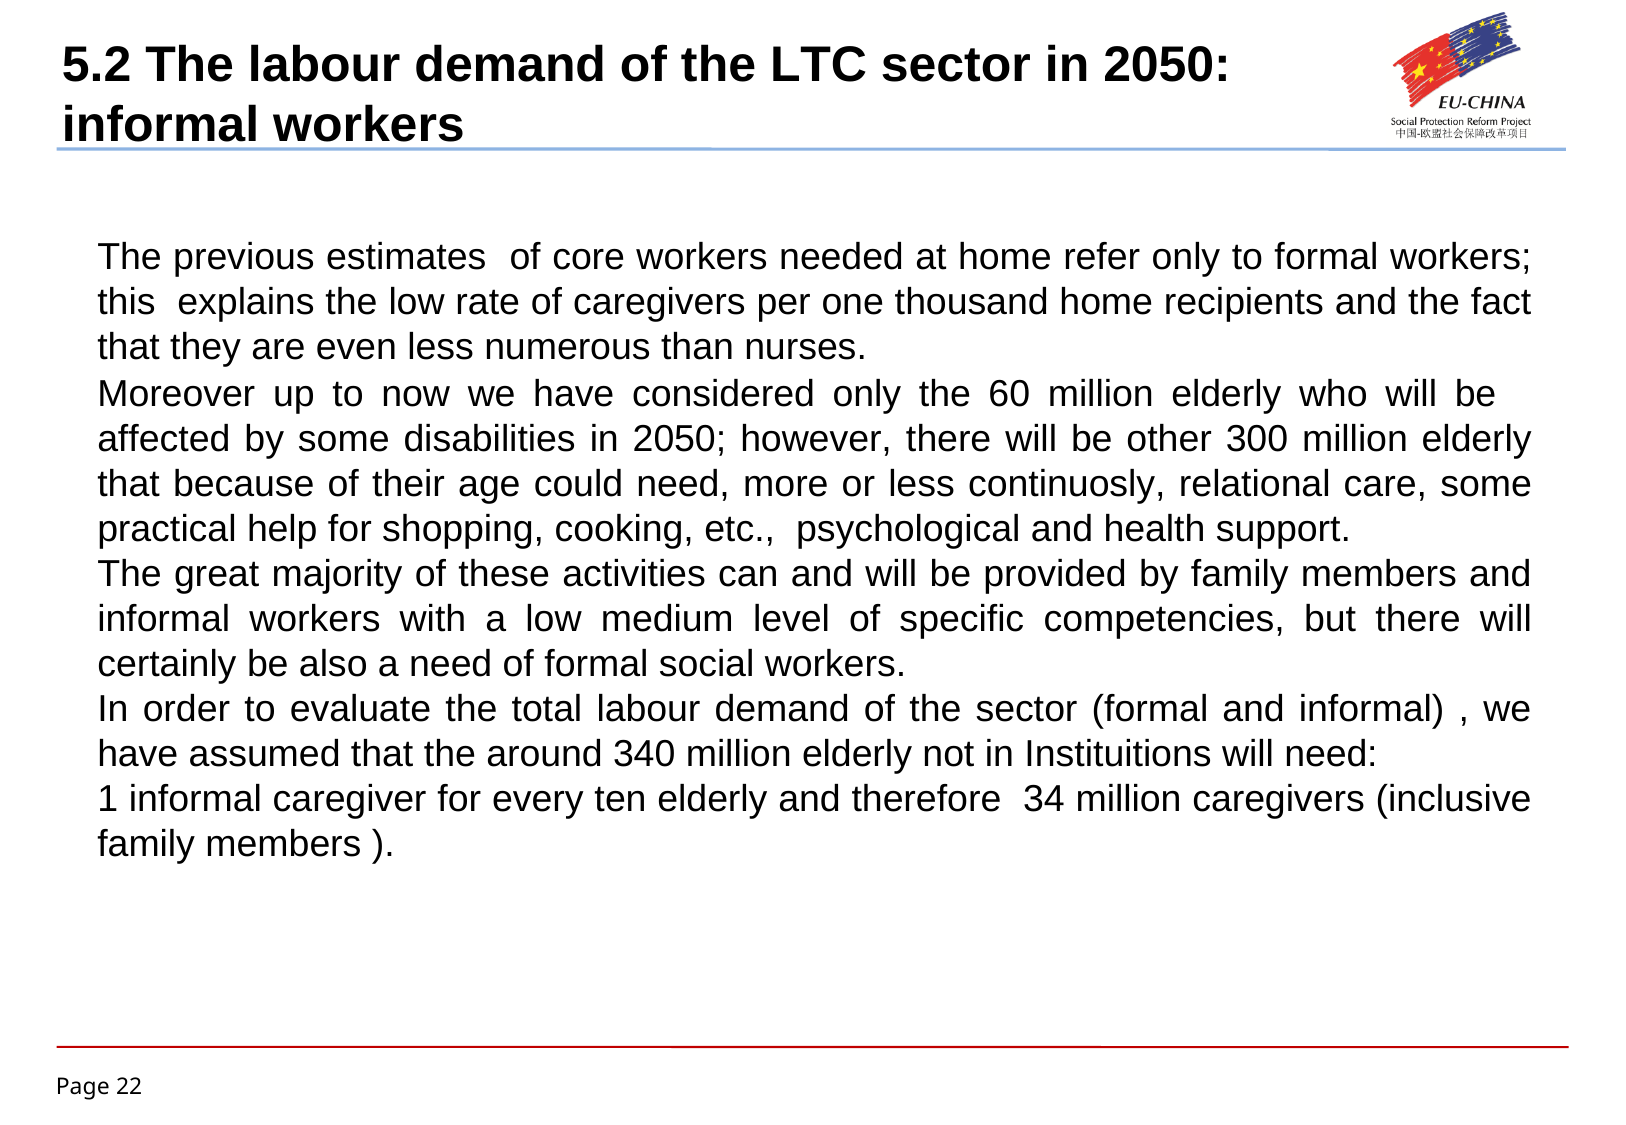

5.2 The labour demand of the LTC sector in 2050:
informal workers
The previous estimates of core workers needed at home refer only to formal workers; this explains the low rate of caregivers per one thousand home recipients and the fact that they are even less numerous than nurses.
Moreover up to now we have considered only the 60 million elderly who will be affected by some disabilities in 2050; however, there will be other 300 million elderly that because of their age could need, more or less continuosly, relational care, some practical help for shopping, cooking, etc., psychological and health support.
The great majority of these activities can and will be provided by family members and informal workers with a low medium level of specific competencies, but there will certainly be also a need of formal social workers.
In order to evaluate the total labour demand of the sector (formal and informal) , we have assumed that the around 340 million elderly not in Instituitions will need:
1 informal caregiver for every ten elderly and therefore 34 million caregivers (inclusive family members ).